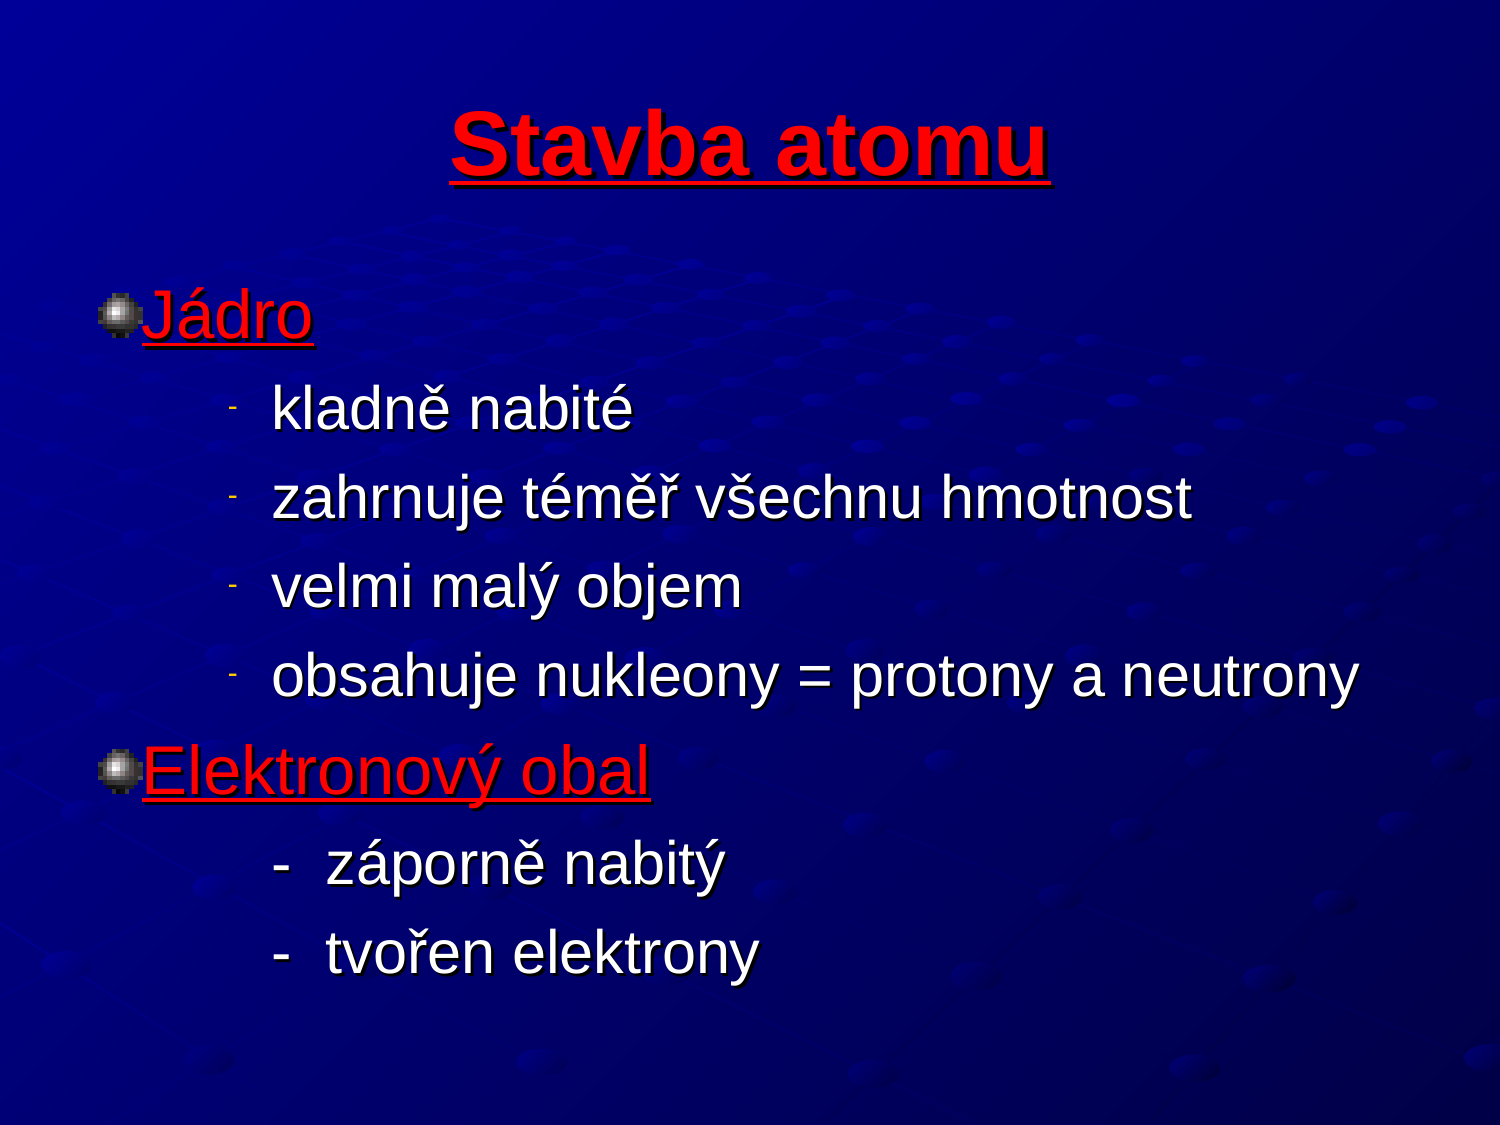

# Stavba atomu
Jádro
kladně nabité
zahrnuje téměř všechnu hmotnost
velmi malý objem
obsahuje nukleony = protony a neutrony
Elektronový obal
- záporně nabitý
- tvořen elektrony